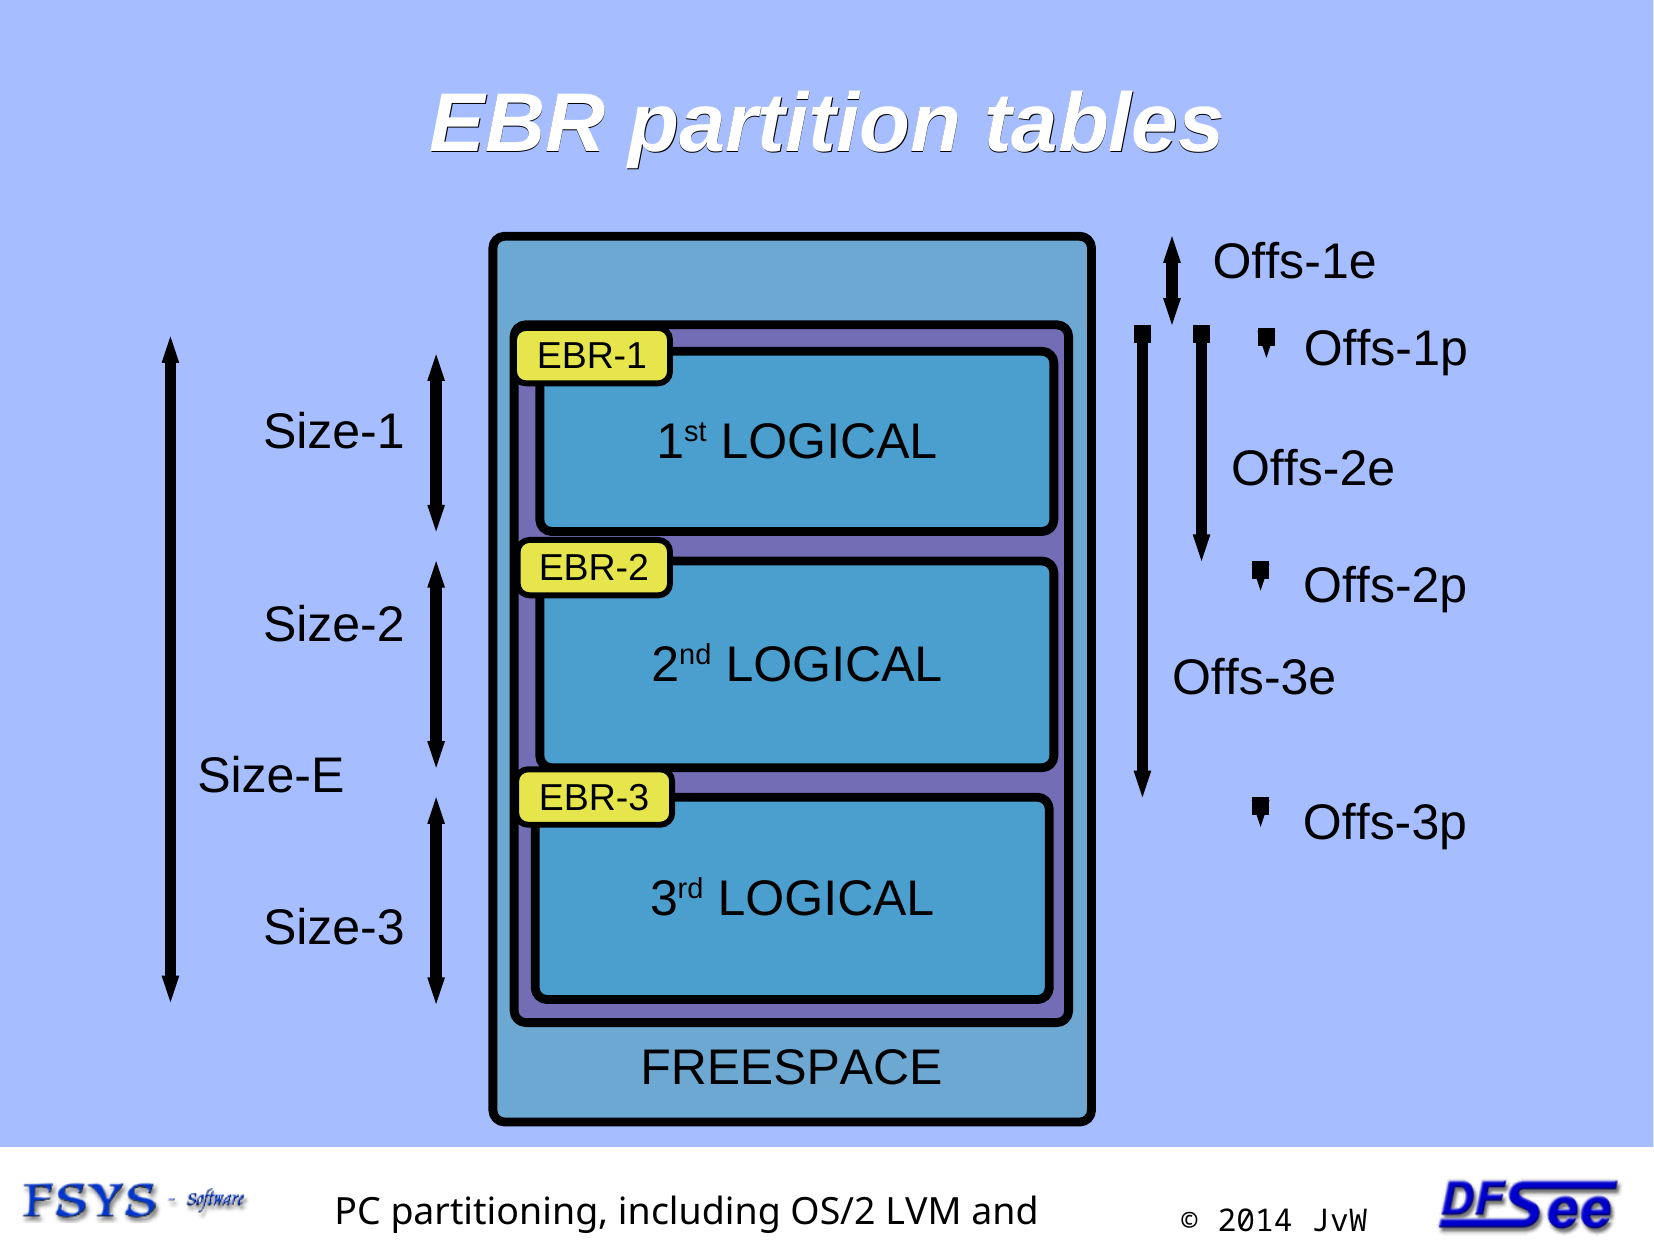

# EBR partition tables
Offs-1e
EBR-1
1st LOGICAL
EBR-2
2nd LOGICAL
EBR-3
3rd LOGICAL
FREESPACE
Offs-1p
Size-1
Offs-2e
Offs-2p
Size-2
Offs-3e
Size-E
Offs-3p
Size-3